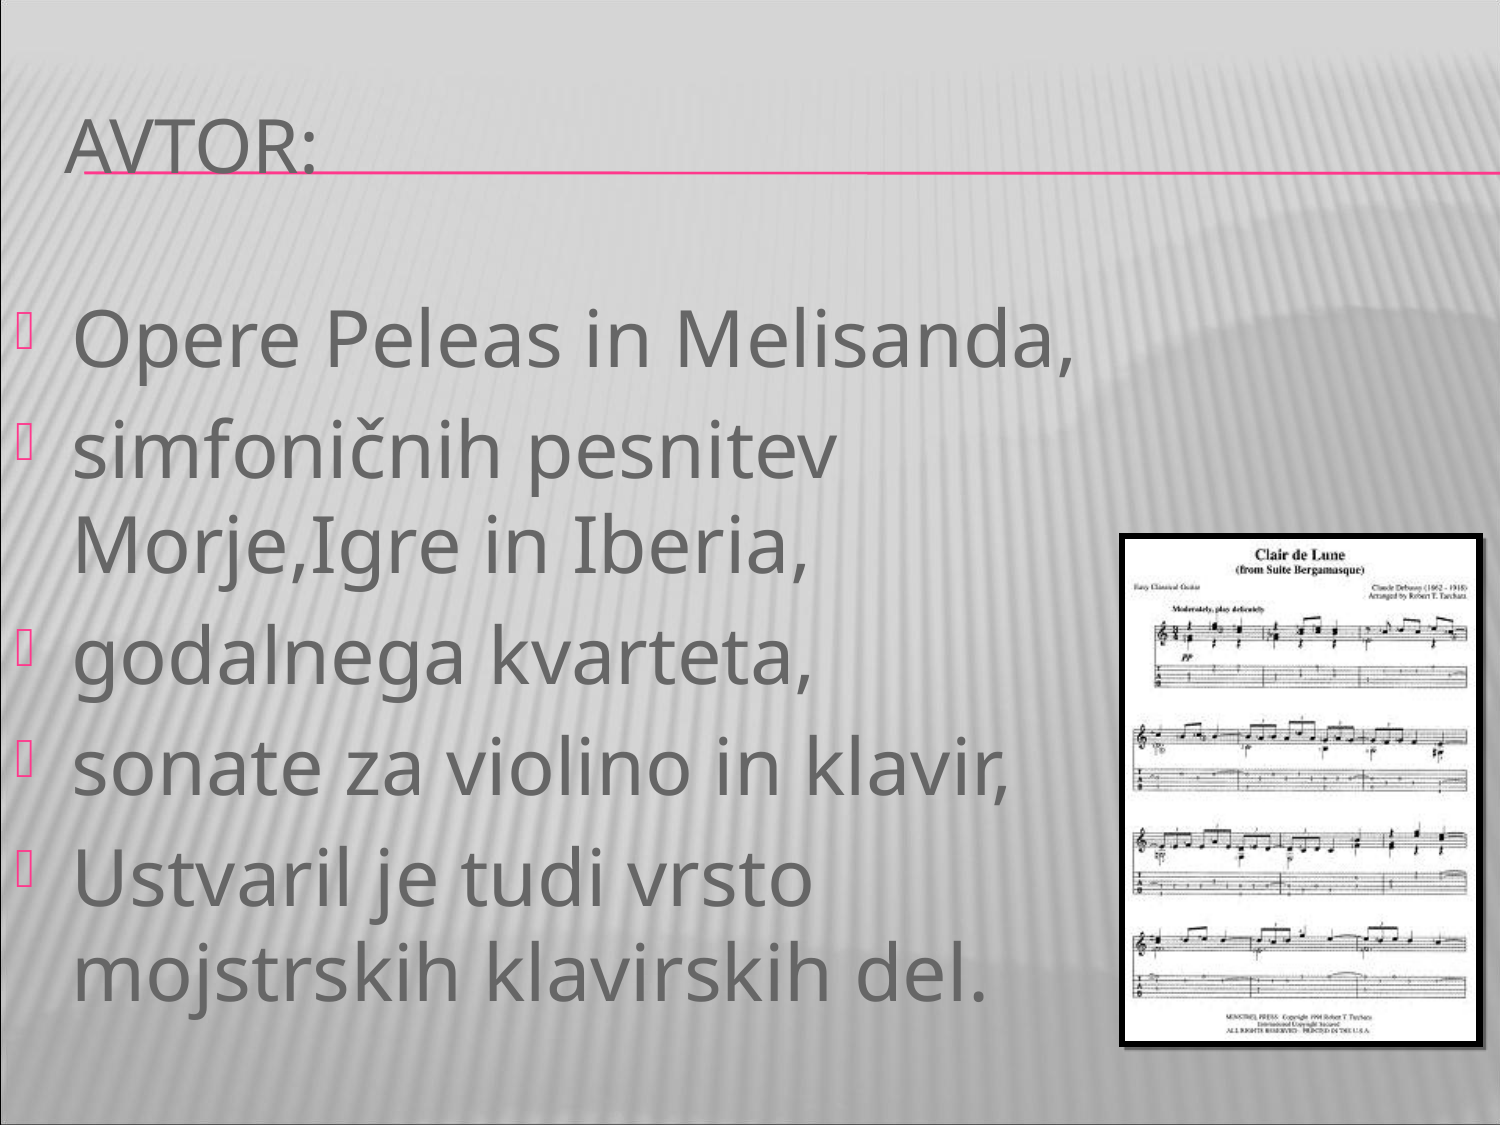

# Avtor:
Opere Peleas in Melisanda,
simfoničnih pesnitev Morje,Igre in Iberia,
godalnega kvarteta,
sonate za violino in klavir,
Ustvaril je tudi vrsto mojstrskih klavirskih del.